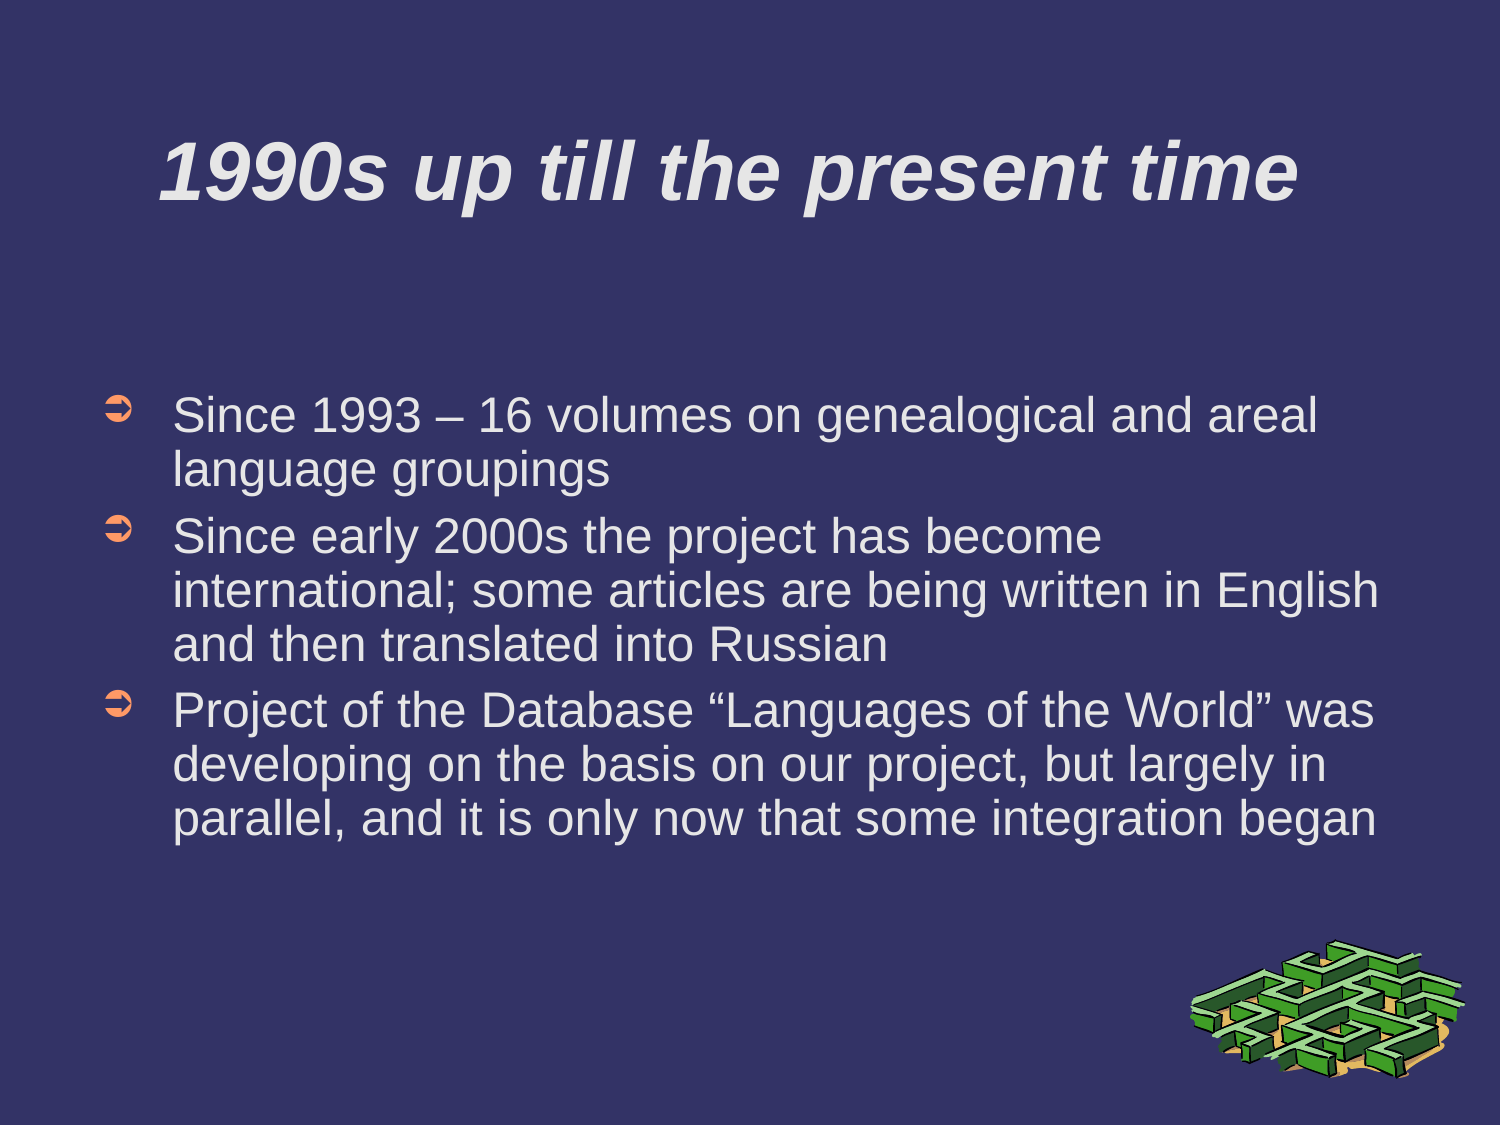

# 1990s up till the present time
Since 1993 – 16 volumes on genealogical and areal language groupings
Since early 2000s the project has become international; some articles are being written in English and then translated into Russian
Project of the Database “Languages of the World” was developing on the basis on our project, but largely in parallel, and it is only now that some integration began